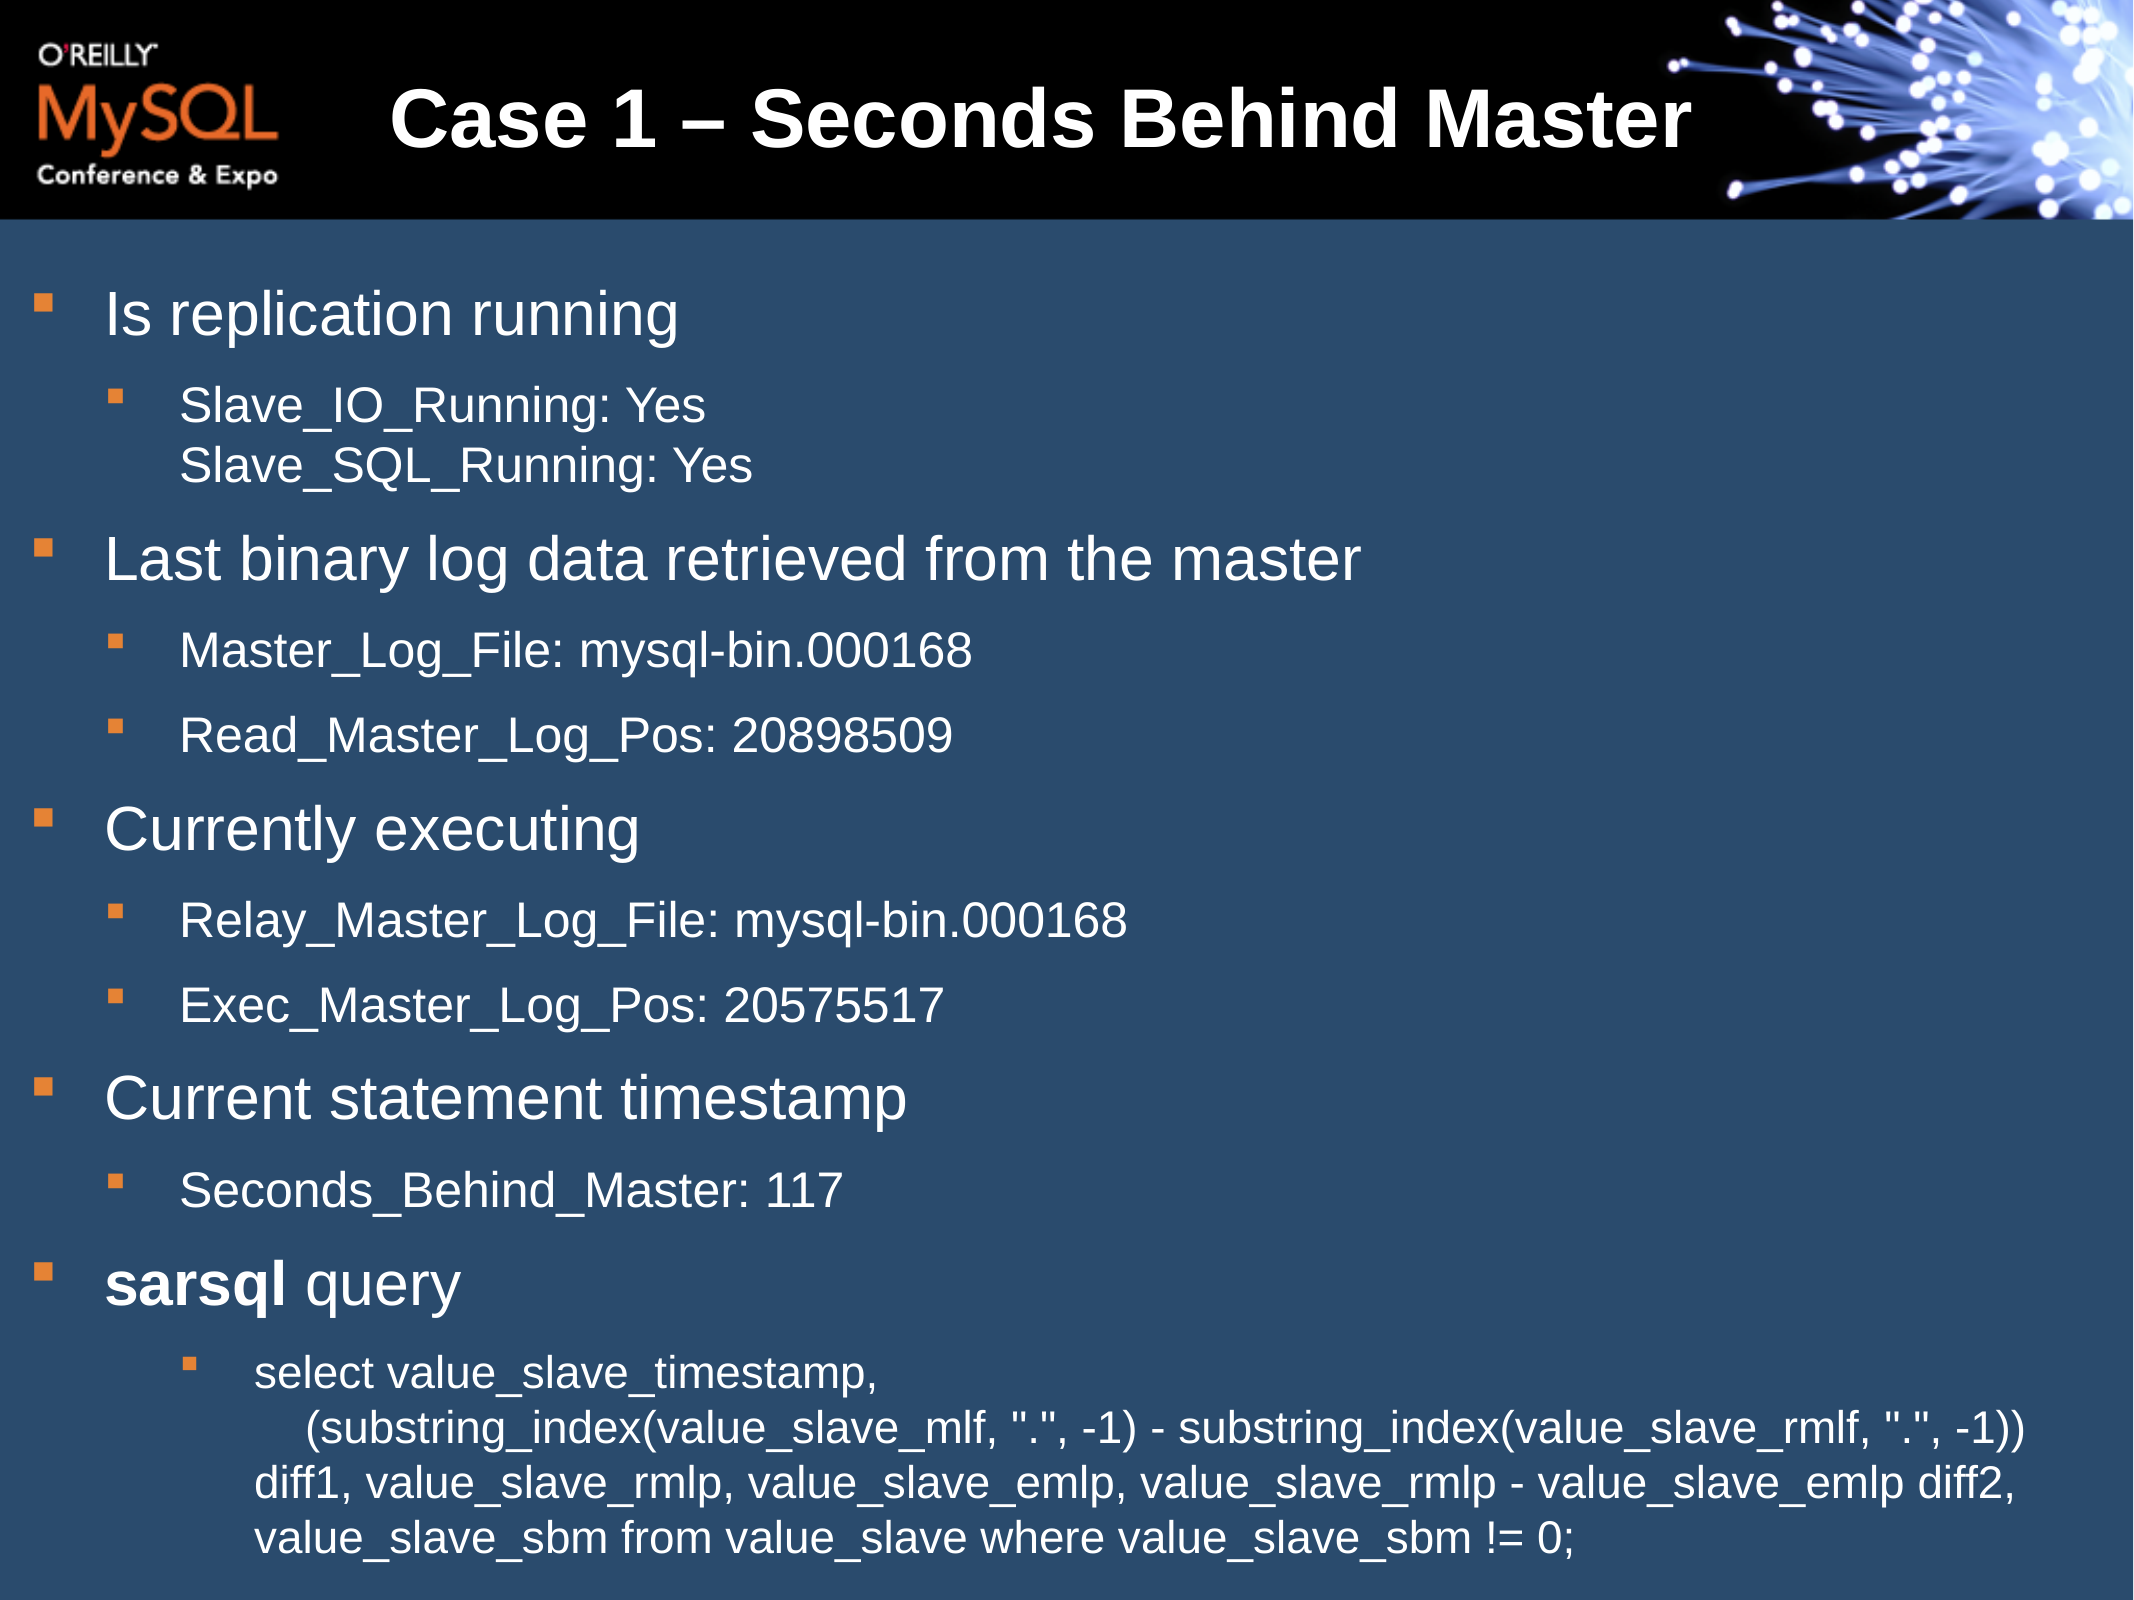

# Case 1 – Seconds Behind Master
Is replication running
Slave_IO_Running: Yes
Slave_SQL_Running: Yes
Last binary log data retrieved from the master
Master_Log_File: mysql-bin.000168
Read_Master_Log_Pos: 20898509
Currently executing
Relay_Master_Log_File: mysql-bin.000168
Exec_Master_Log_Pos: 20575517
Current statement timestamp
Seconds_Behind_Master: 117
sarsql query
select value_slave_timestamp,
 (substring_index(value_slave_mlf, ".", -1) - substring_index(value_slave_rmlf, ".", -1)) diff1, value_slave_rmlp, value_slave_emlp, value_slave_rmlp - value_slave_emlp diff2, value_slave_sbm from value_slave where value_slave_sbm != 0;